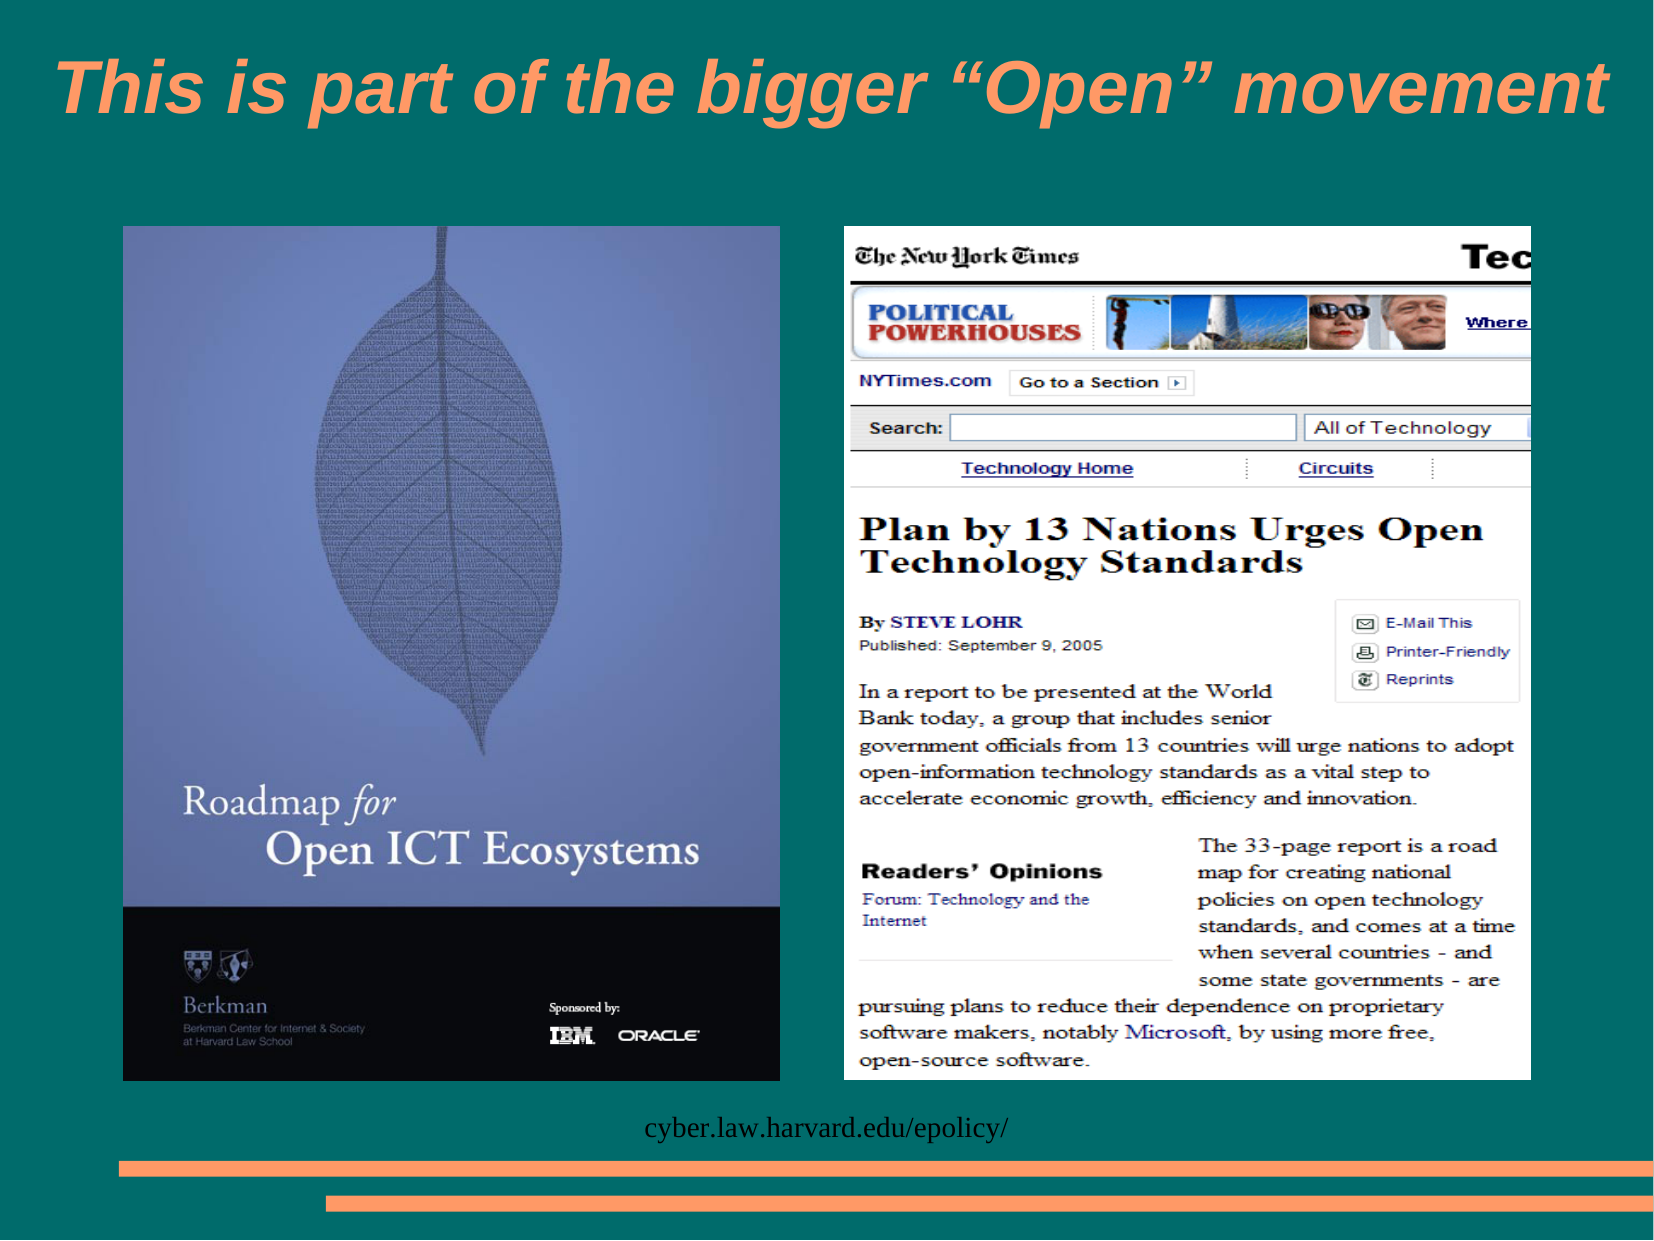

# This is part of the bigger “Open” movement
cyber.law.harvard.edu/epolicy/